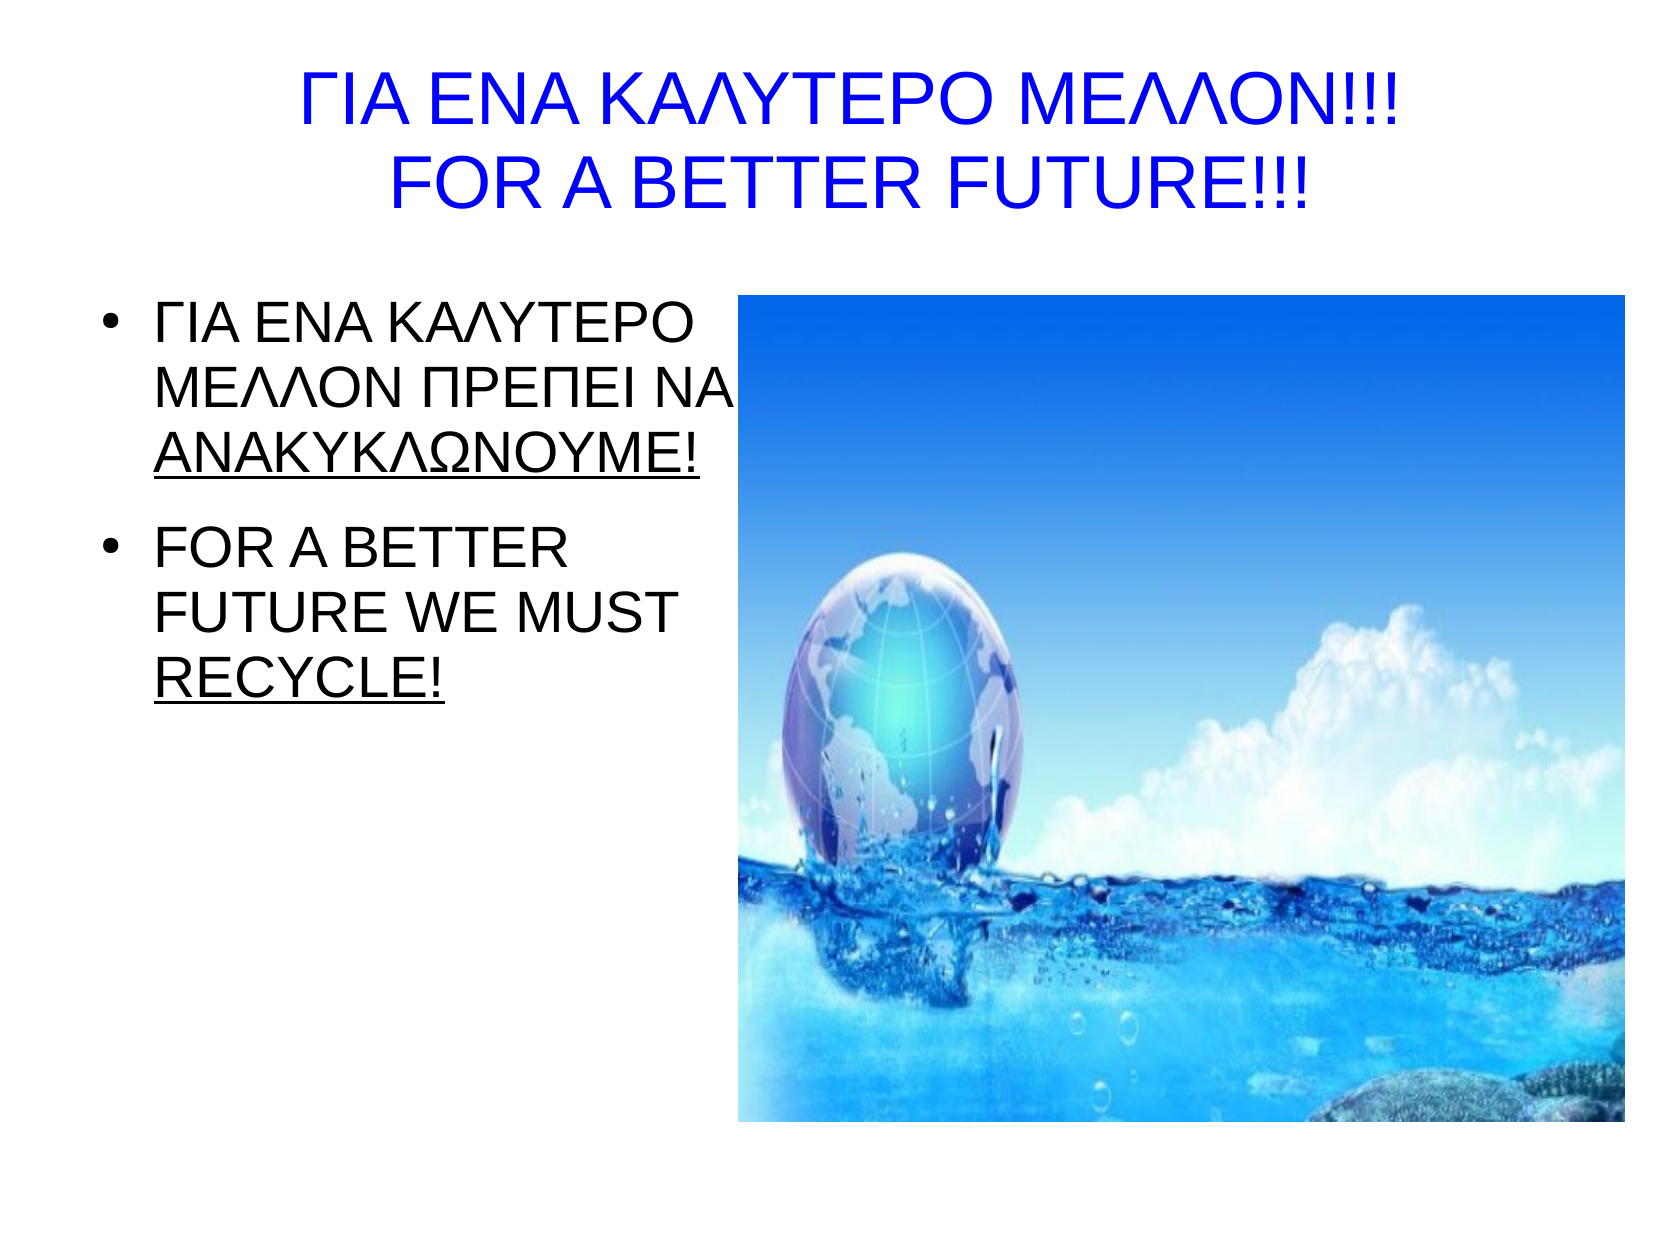

# ΓΙΑ ΕΝΑ ΚΑΛΥΤΕΡΟ ΜΕΛΛΟΝ!!! FOR A BETTER FUTURE!!!
ΓΙΑ ΕΝΑ ΚΑΛΥΤΕΡΟ ΜΕΛΛΟΝ ΠΡΕΠΕΙ ΝΑ ΑΝΑΚΥΚΛΩΝΟΥΜΕ!
FOR A BETTER FUTURE WE MUST RECYCLE!